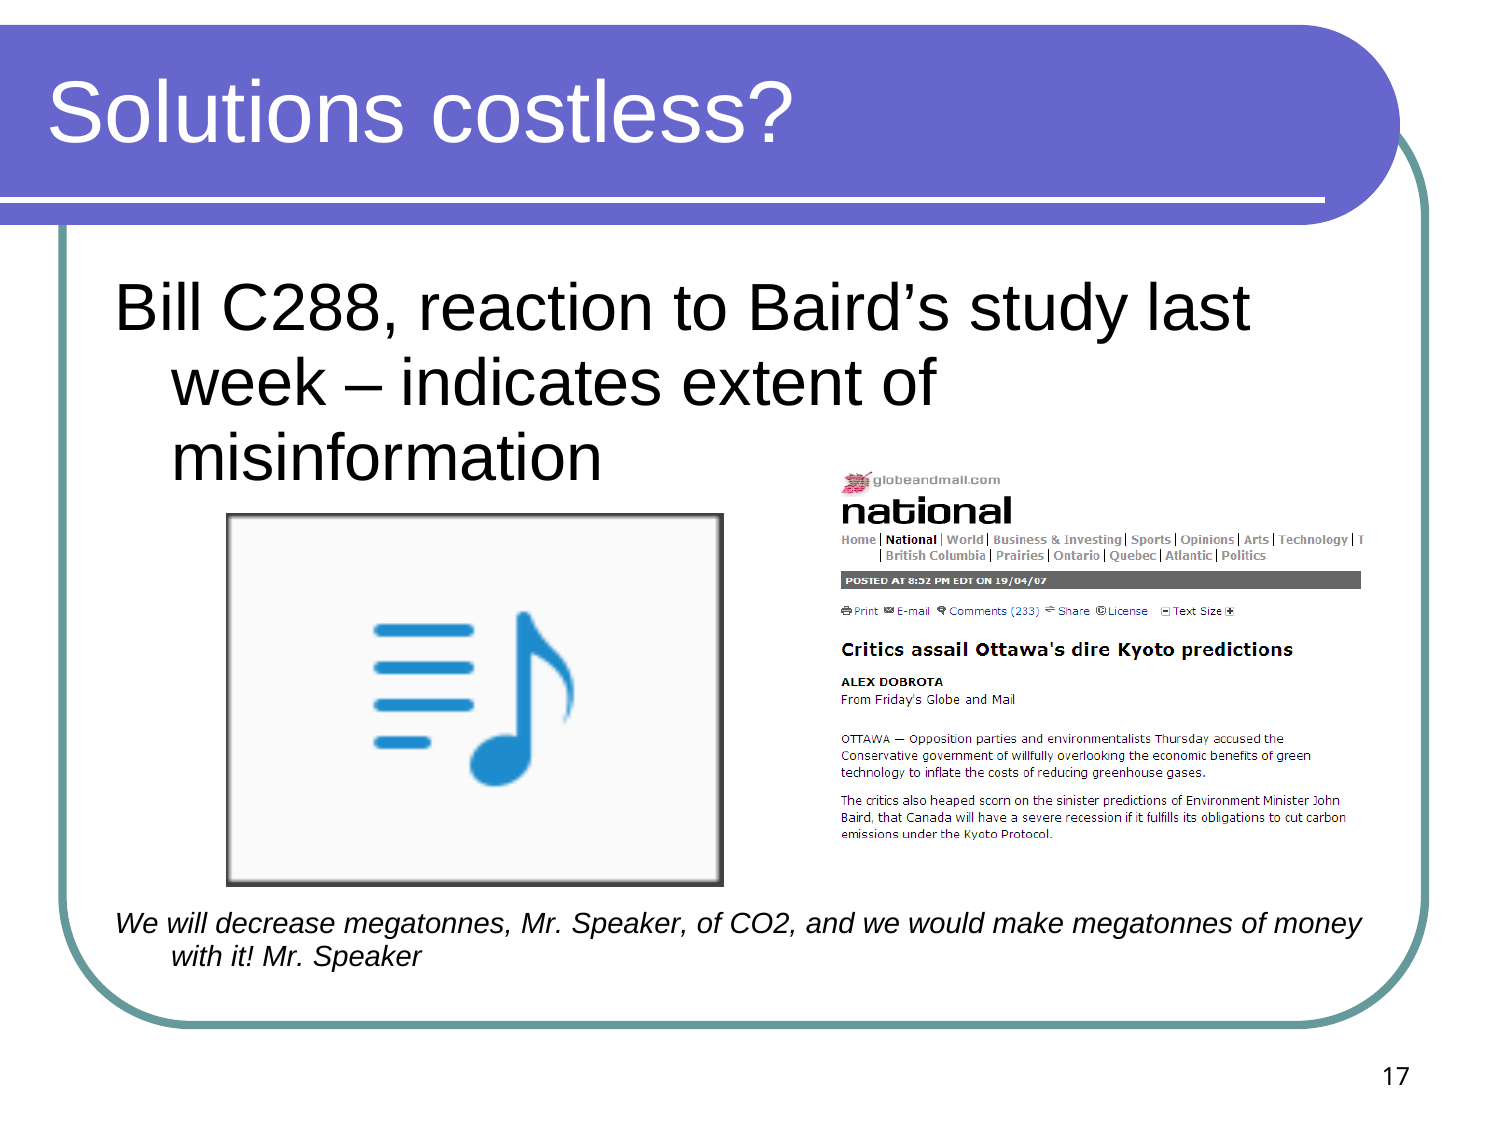

# Solutions costless?
Bill C288, reaction to Baird’s study last week – indicates extent of misinformation
We will decrease megatonnes, Mr. Speaker, of CO2, and we would make megatonnes of money with it! Mr. Speaker
17